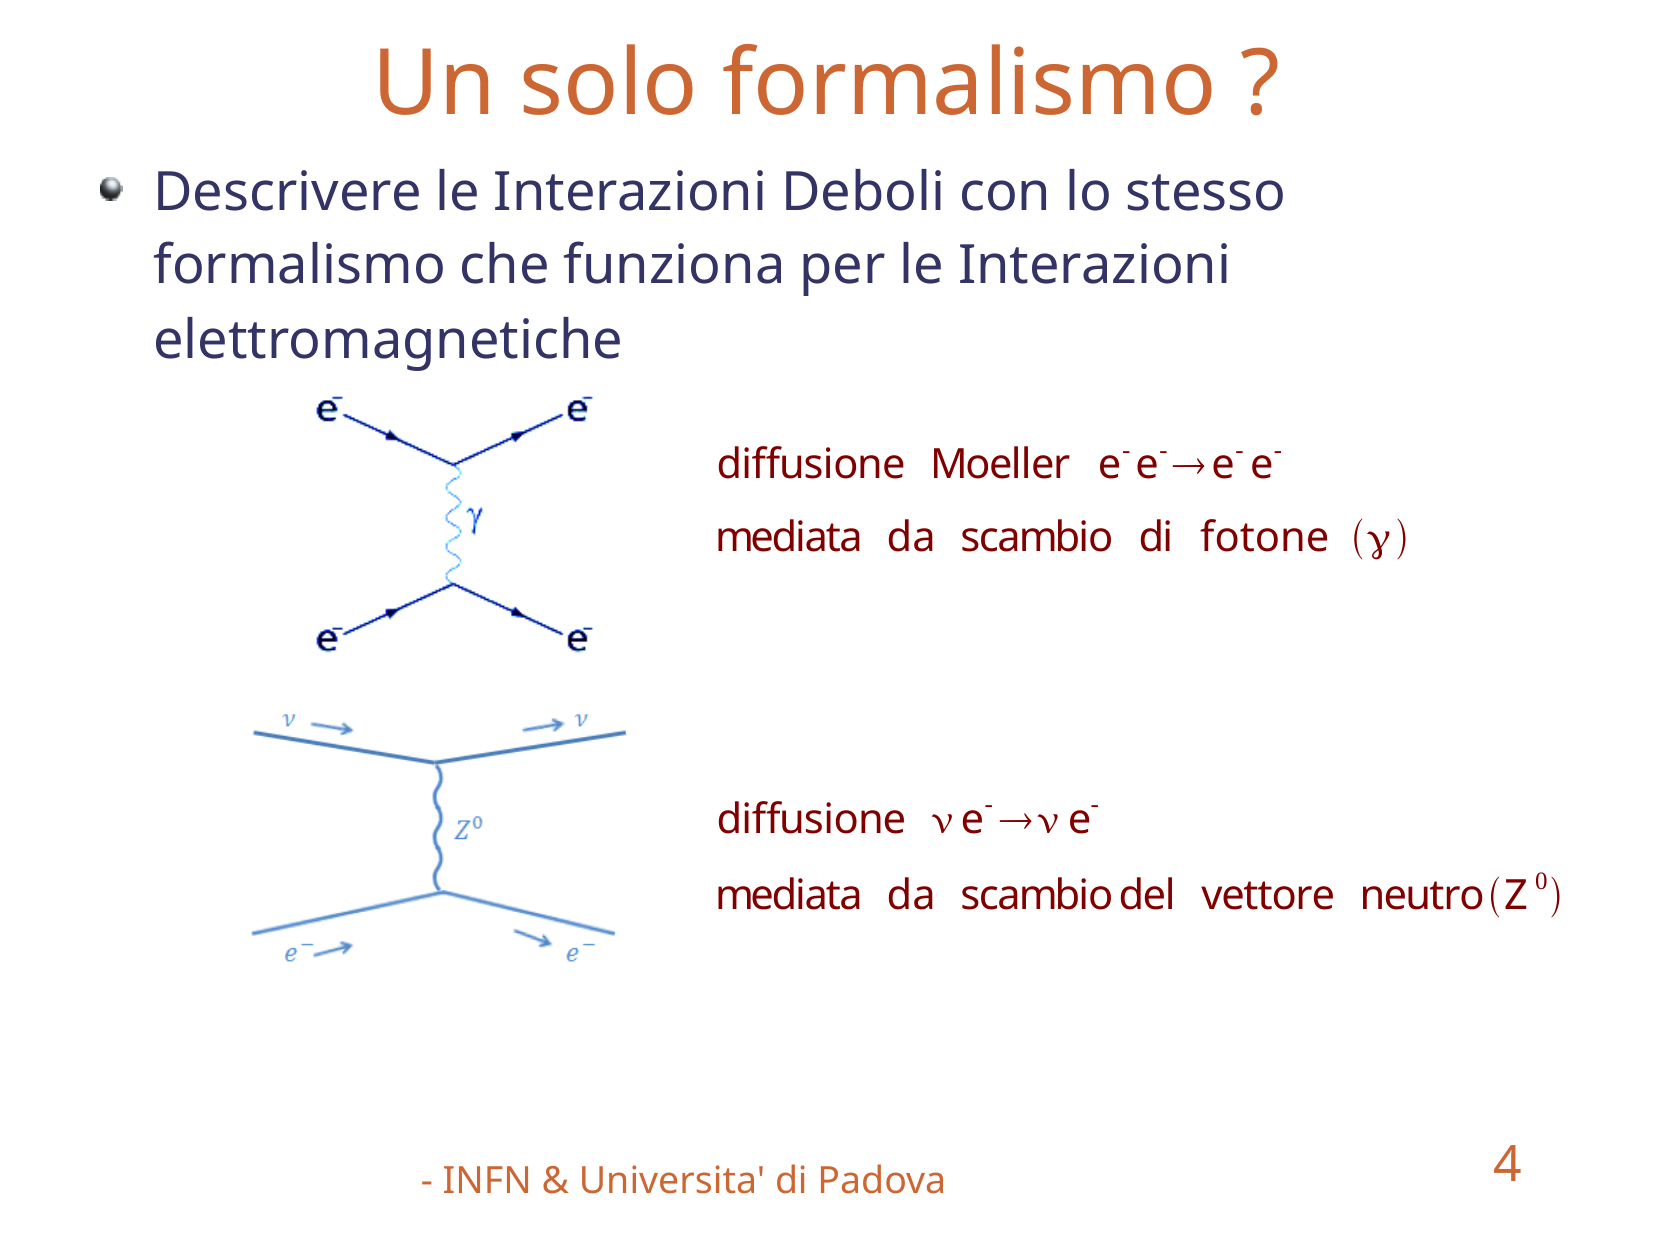

# Un solo formalismo ?
Descrivere le Interazioni Deboli con lo stesso formalismo che funziona per le Interazioni elettromagnetiche